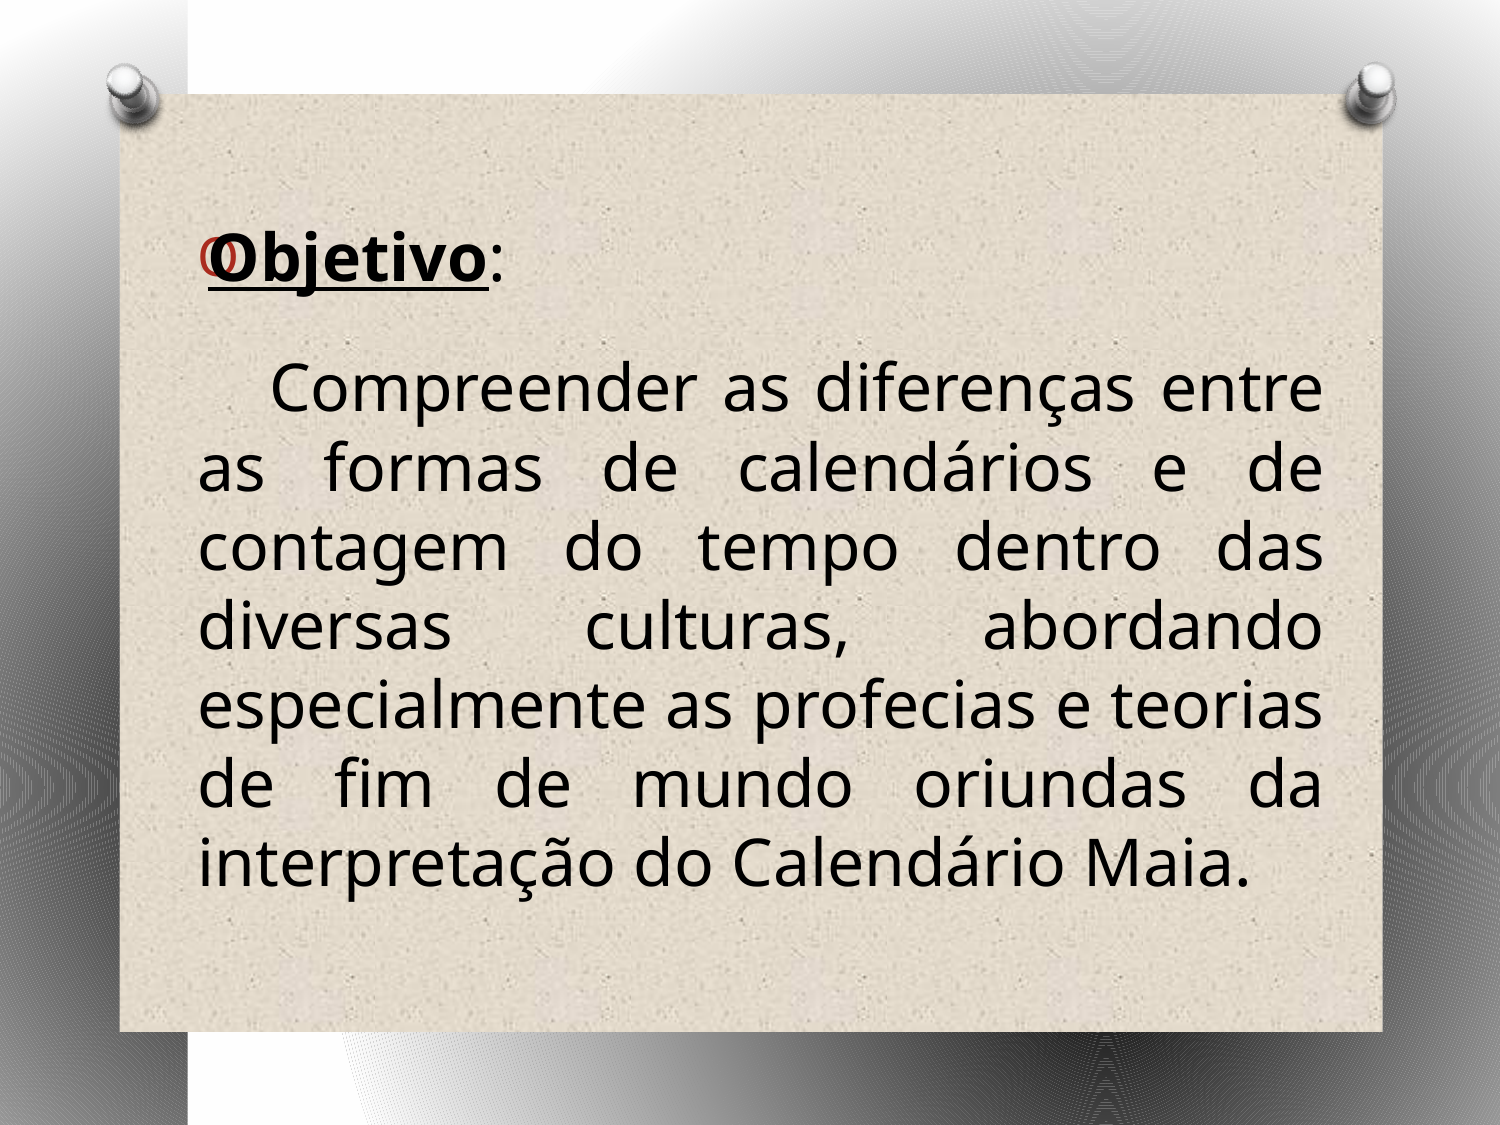

# Objetivo:
 Compreender as diferenças entre as formas de calendários e de contagem do tempo dentro das diversas culturas, abordando especialmente as profecias e teorias de fim de mundo oriundas da interpretação do Calendário Maia.